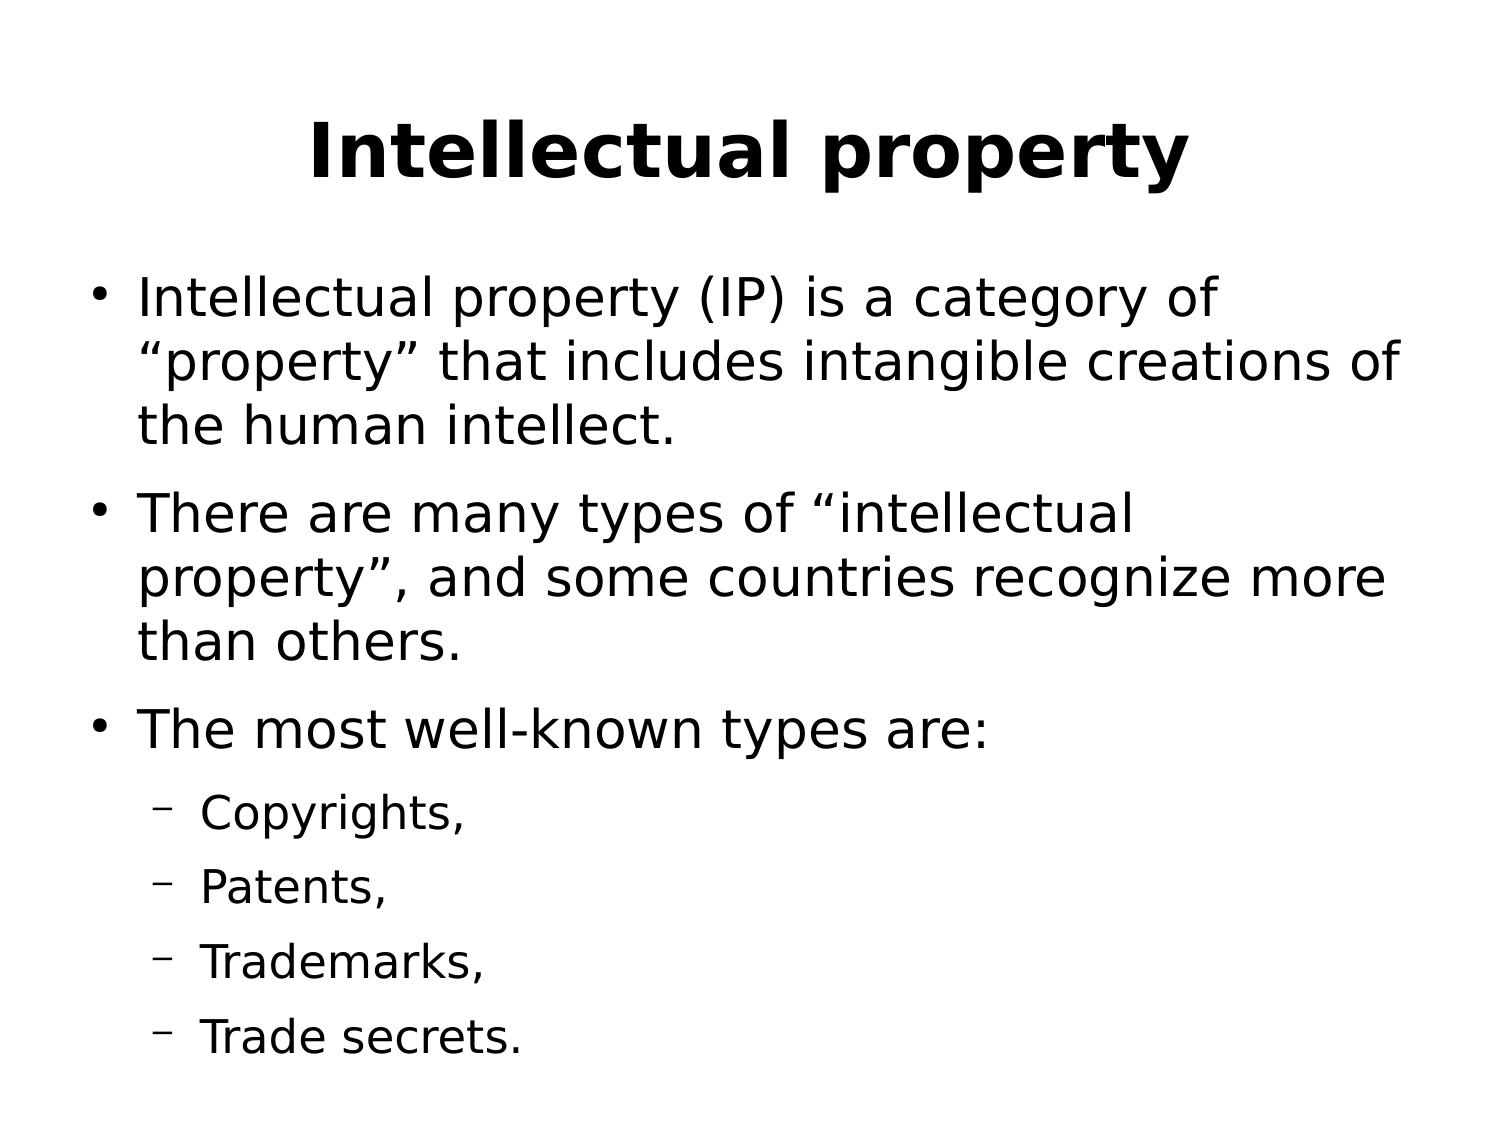

# Intellectual property
Intellectual property (IP) is a category of “property” that includes intangible creations of the human intellect.
There are many types of “intellectual property”, and some countries recognize more than others.
The most well-known types are:
Copyrights,
Patents,
Trademarks,
Trade secrets.